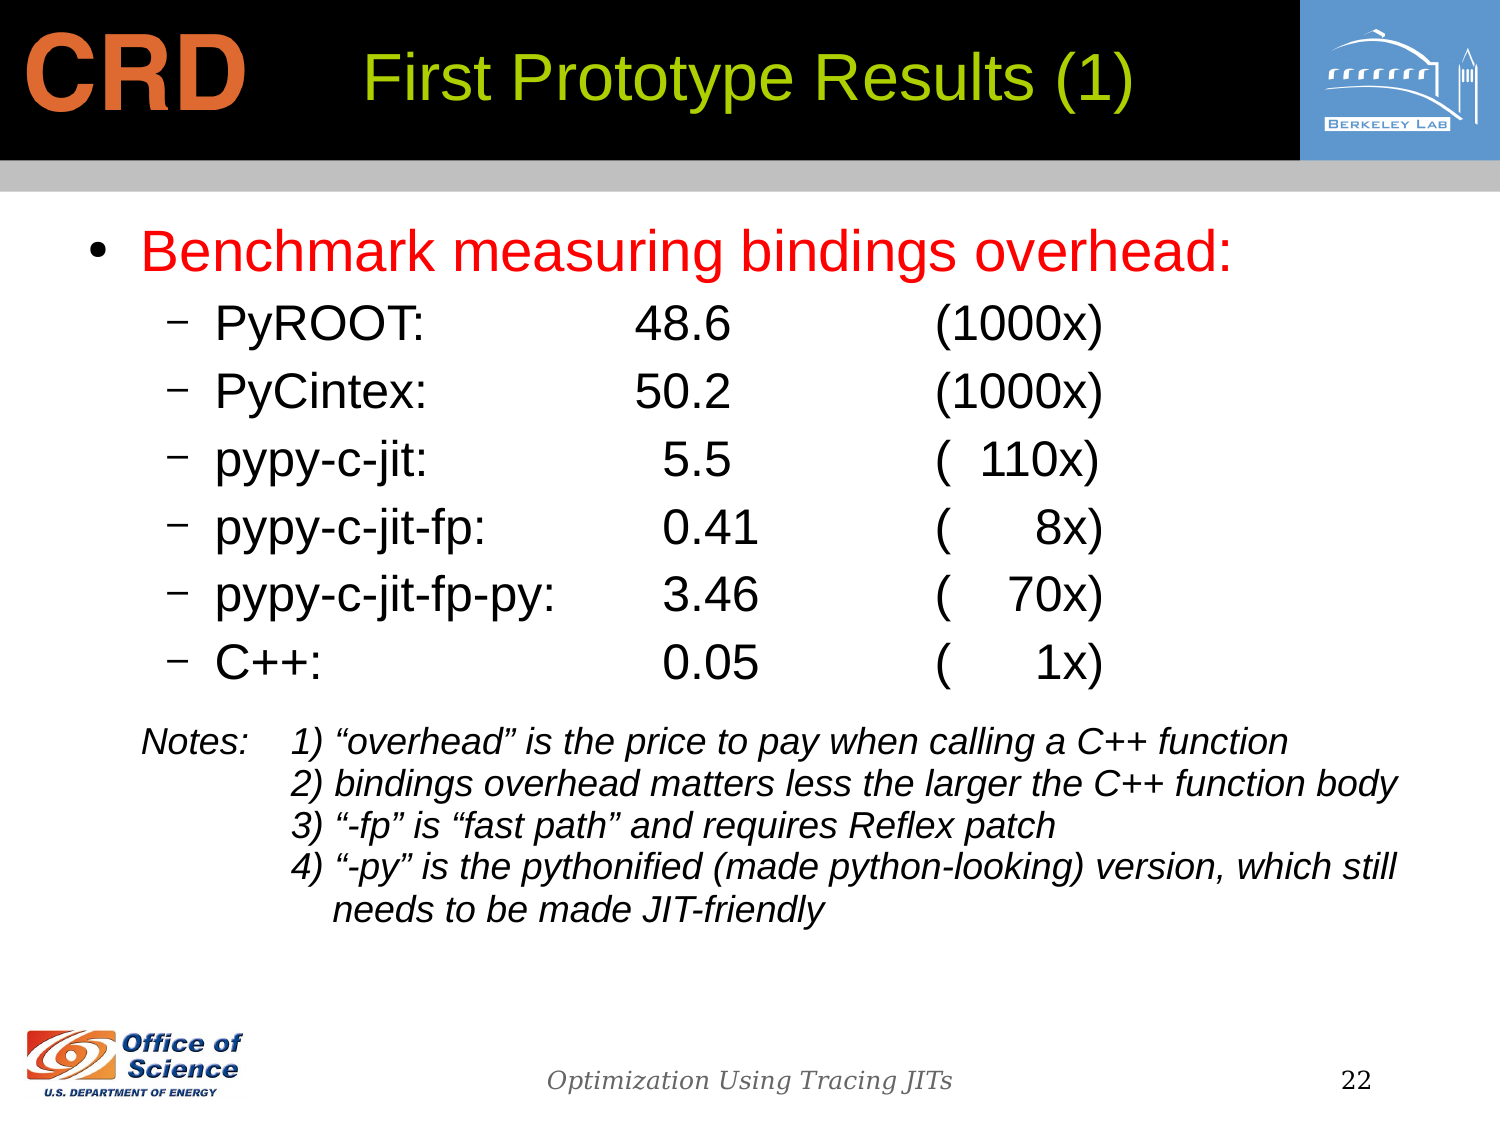

# First Prototype Results (1)
Benchmark measuring bindings overhead:
PyROOT:			48.6			(1000x)
PyCintex:			50.2			(1000x)
pypy-c-jit:			 5.5			( 110x)
pypy-c-jit-fp:		 0.41			( 8x)
pypy-c-jit-fp-py:		 3.46			( 70x)
C++:					 0.05			( 1x)
Notes:	1) “overhead” is the price to pay when calling a C++ function
		2) bindings overhead matters less the larger the C++ function body
		3) “-fp” is “fast path” and requires Reflex patch
		4) “-py” is the pythonified (made python-looking) version, which still
		 needs to be made JIT-friendly
Optimization Using Tracing JITs
22